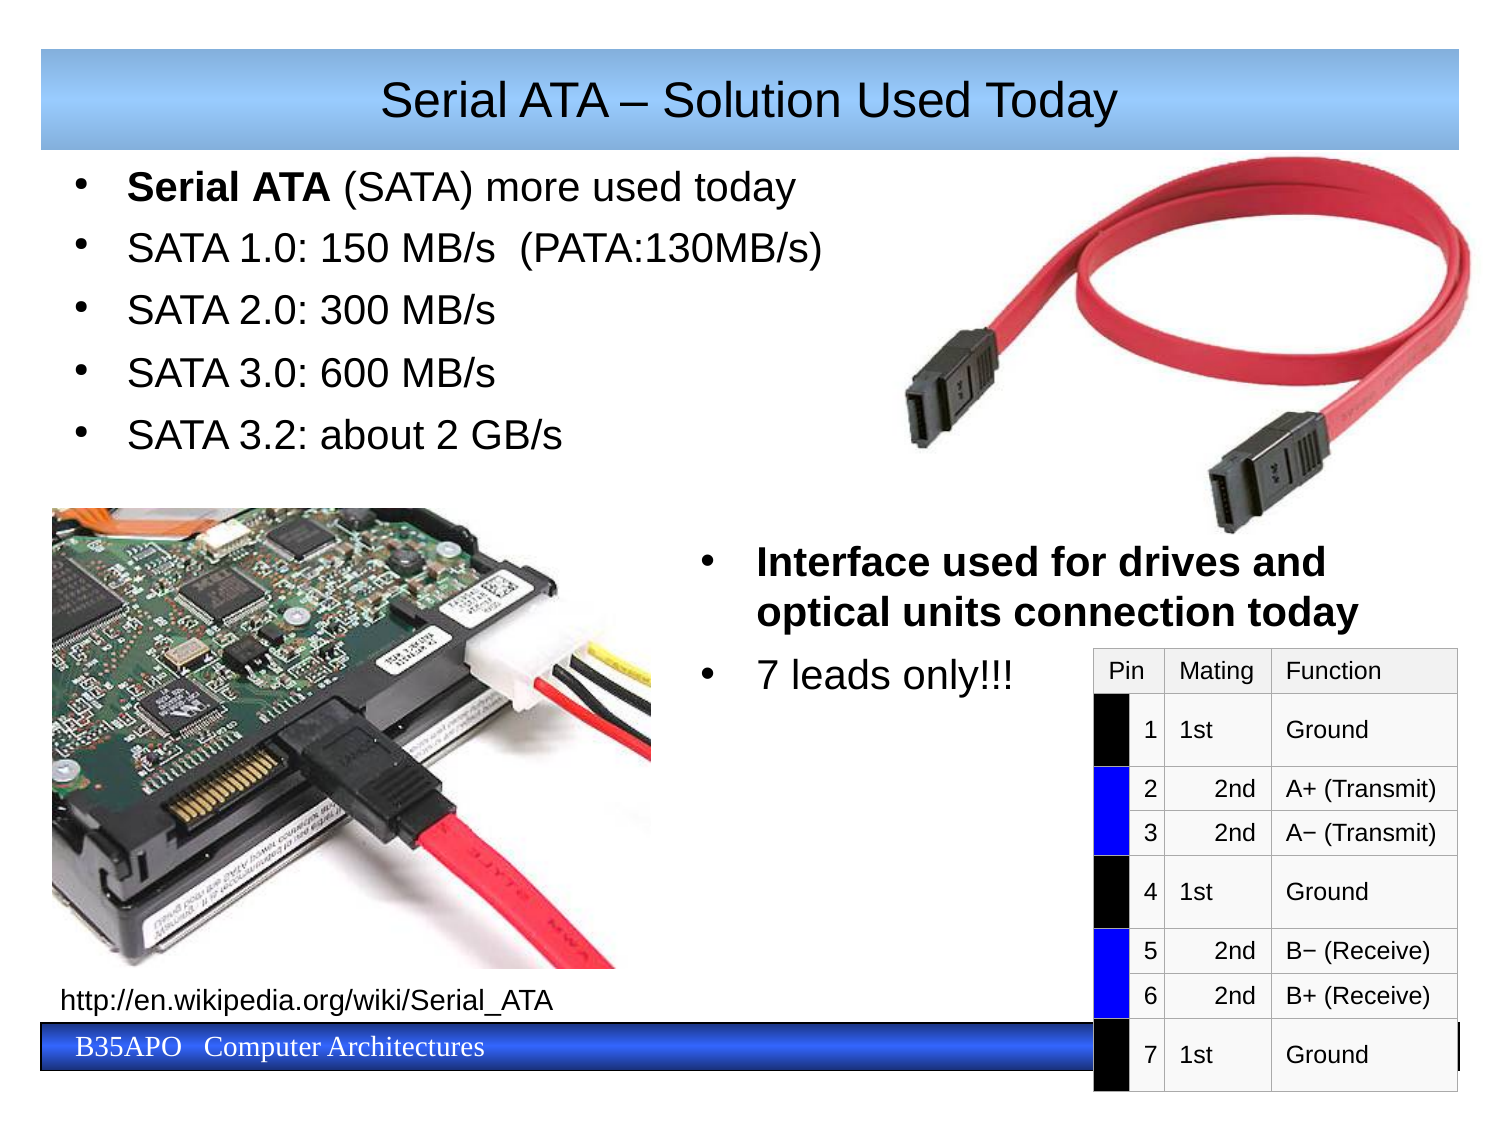

# Serial ATA – Solution Used Today
Serial ATA (SATA) more used today
SATA 1.0: 150 MB/s (PATA:130MB/s)
SATA 2.0: 300 MB/s
SATA 3.0: 600 MB/s
SATA 3.2: about 2 GB/s
Interface used for drives and optical units connection today
7 leads only!!!
| Pin | | Mating | Function |
| --- | --- | --- | --- |
| | 1 | 1st | Ground |
| | 2 | 2nd | A+ (Transmit) |
| | 3 | 2nd | A− (Transmit) |
| | 4 | 1st | Ground |
| | 5 | 2nd | B− (Receive) |
| | 6 | 2nd | B+ (Receive) |
| | 7 | 1st | Ground |
http://en.wikipedia.org/wiki/Serial_ATA
B35APO Computer Architectures
32